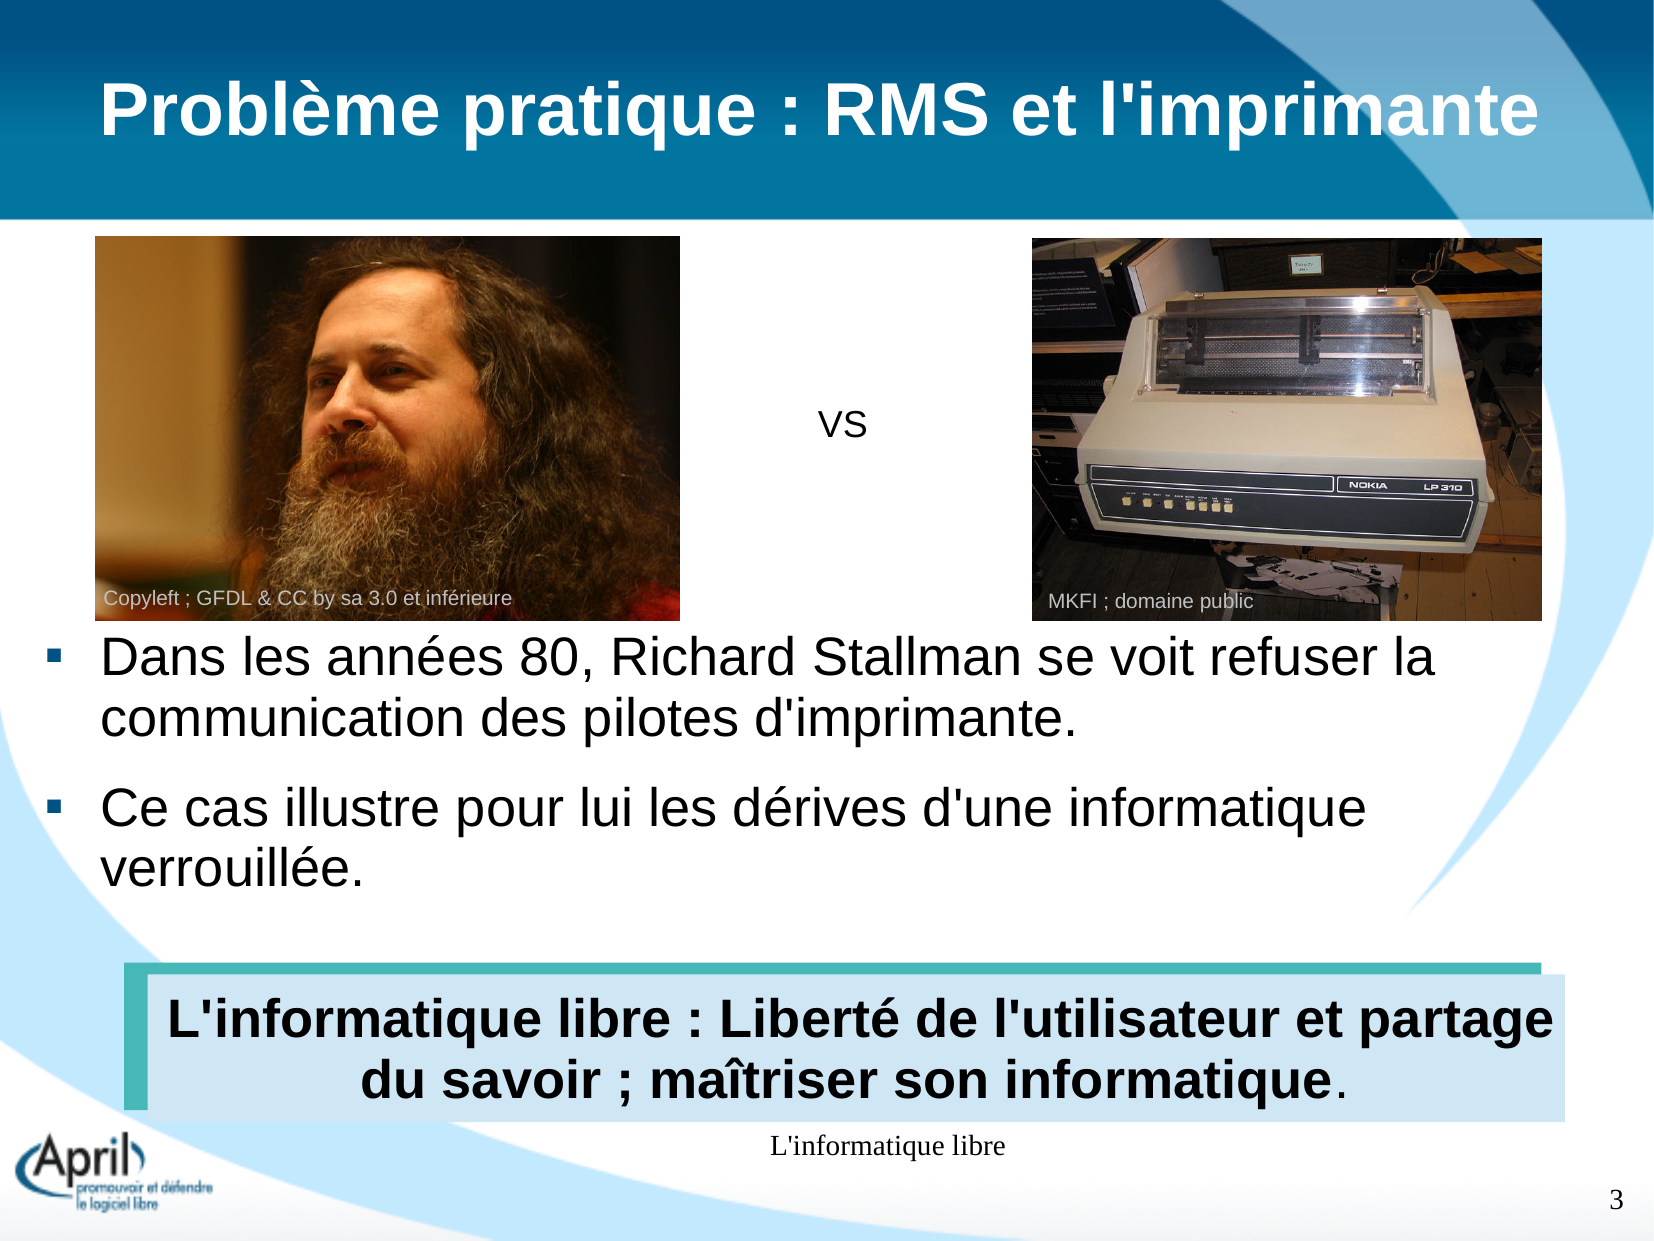

# Problème pratique : RMS et l'imprimante
VS
Copyleft ; GFDL & CC by sa 3.0 et inférieure
MKFI ; domaine public
Dans les années 80, Richard Stallman se voit refuser la communication des pilotes d'imprimante.
Ce cas illustre pour lui les dérives d'une informatique verrouillée.
L'informatique libre : Liberté de l'utilisateur et partage
du savoir ; maîtriser son informatique.
L'informatique libre
3